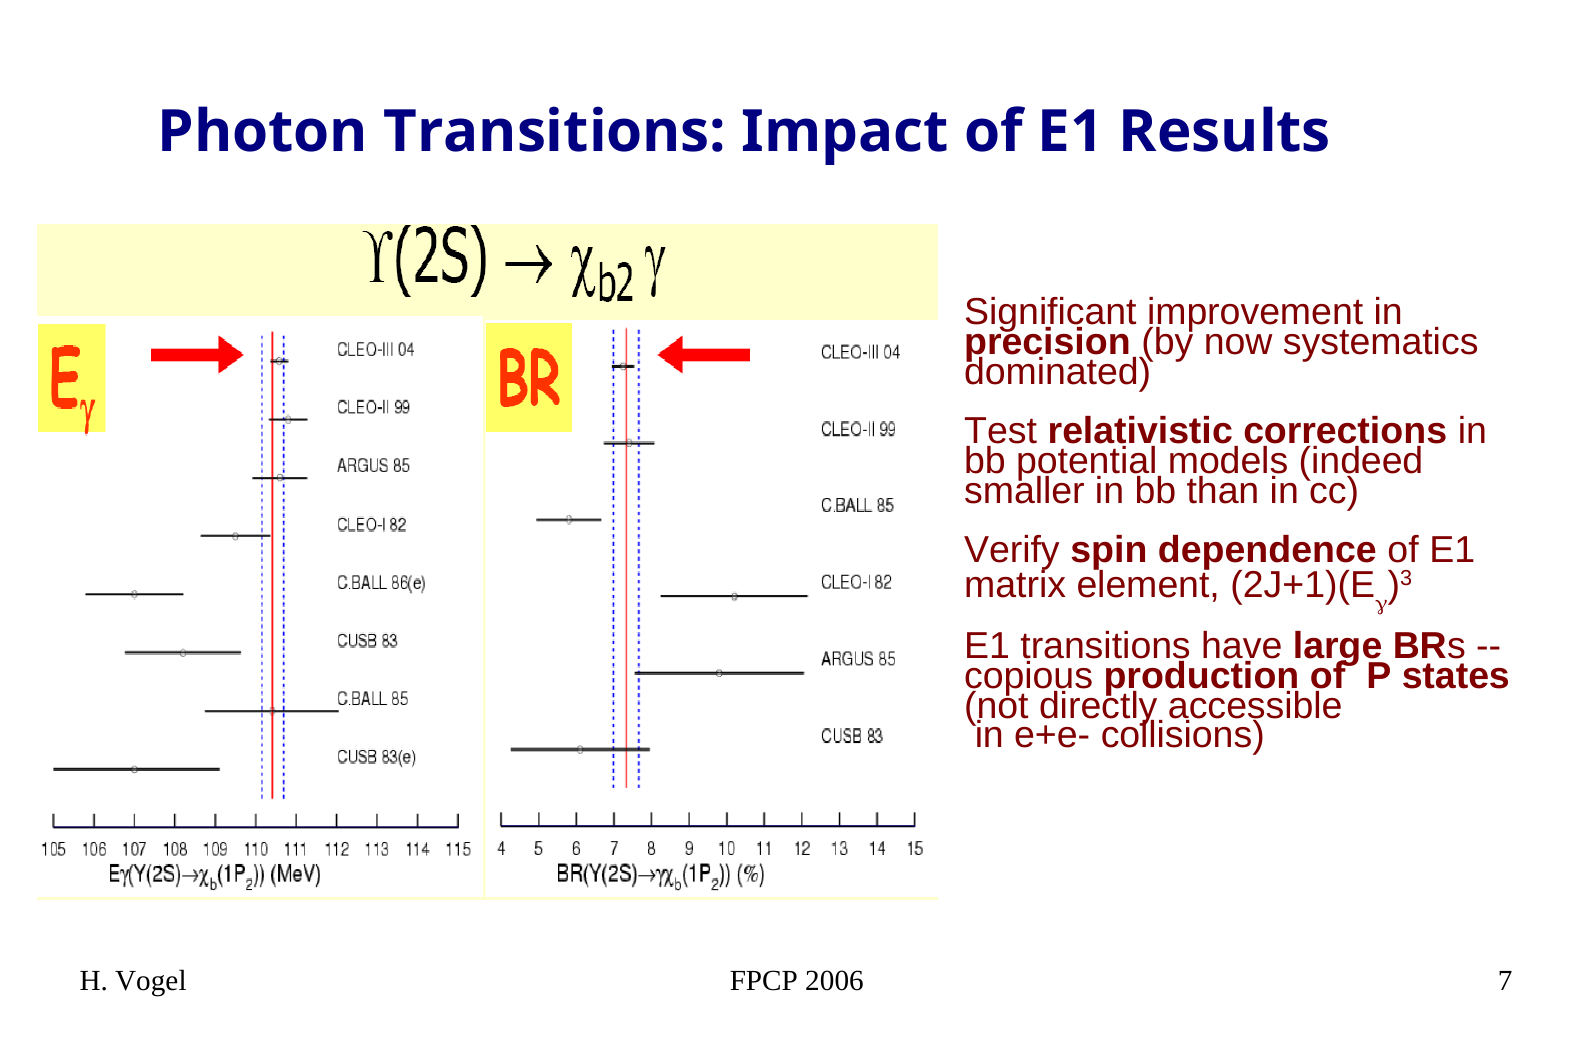

Photon Transitions: Impact of E1 Results
Significant improvement in
precision (by now systematics
dominated)
Test relativistic corrections in
bb potential models (indeed
smaller in bb than in cc)
Verify spin dependence of E1
matrix element, (2J+1)(E)3
E1 transitions have large BRs --
copious production of P states
(not directly accessible
 in e+e- collisions)
H. Vogel
FPCP 2006
7